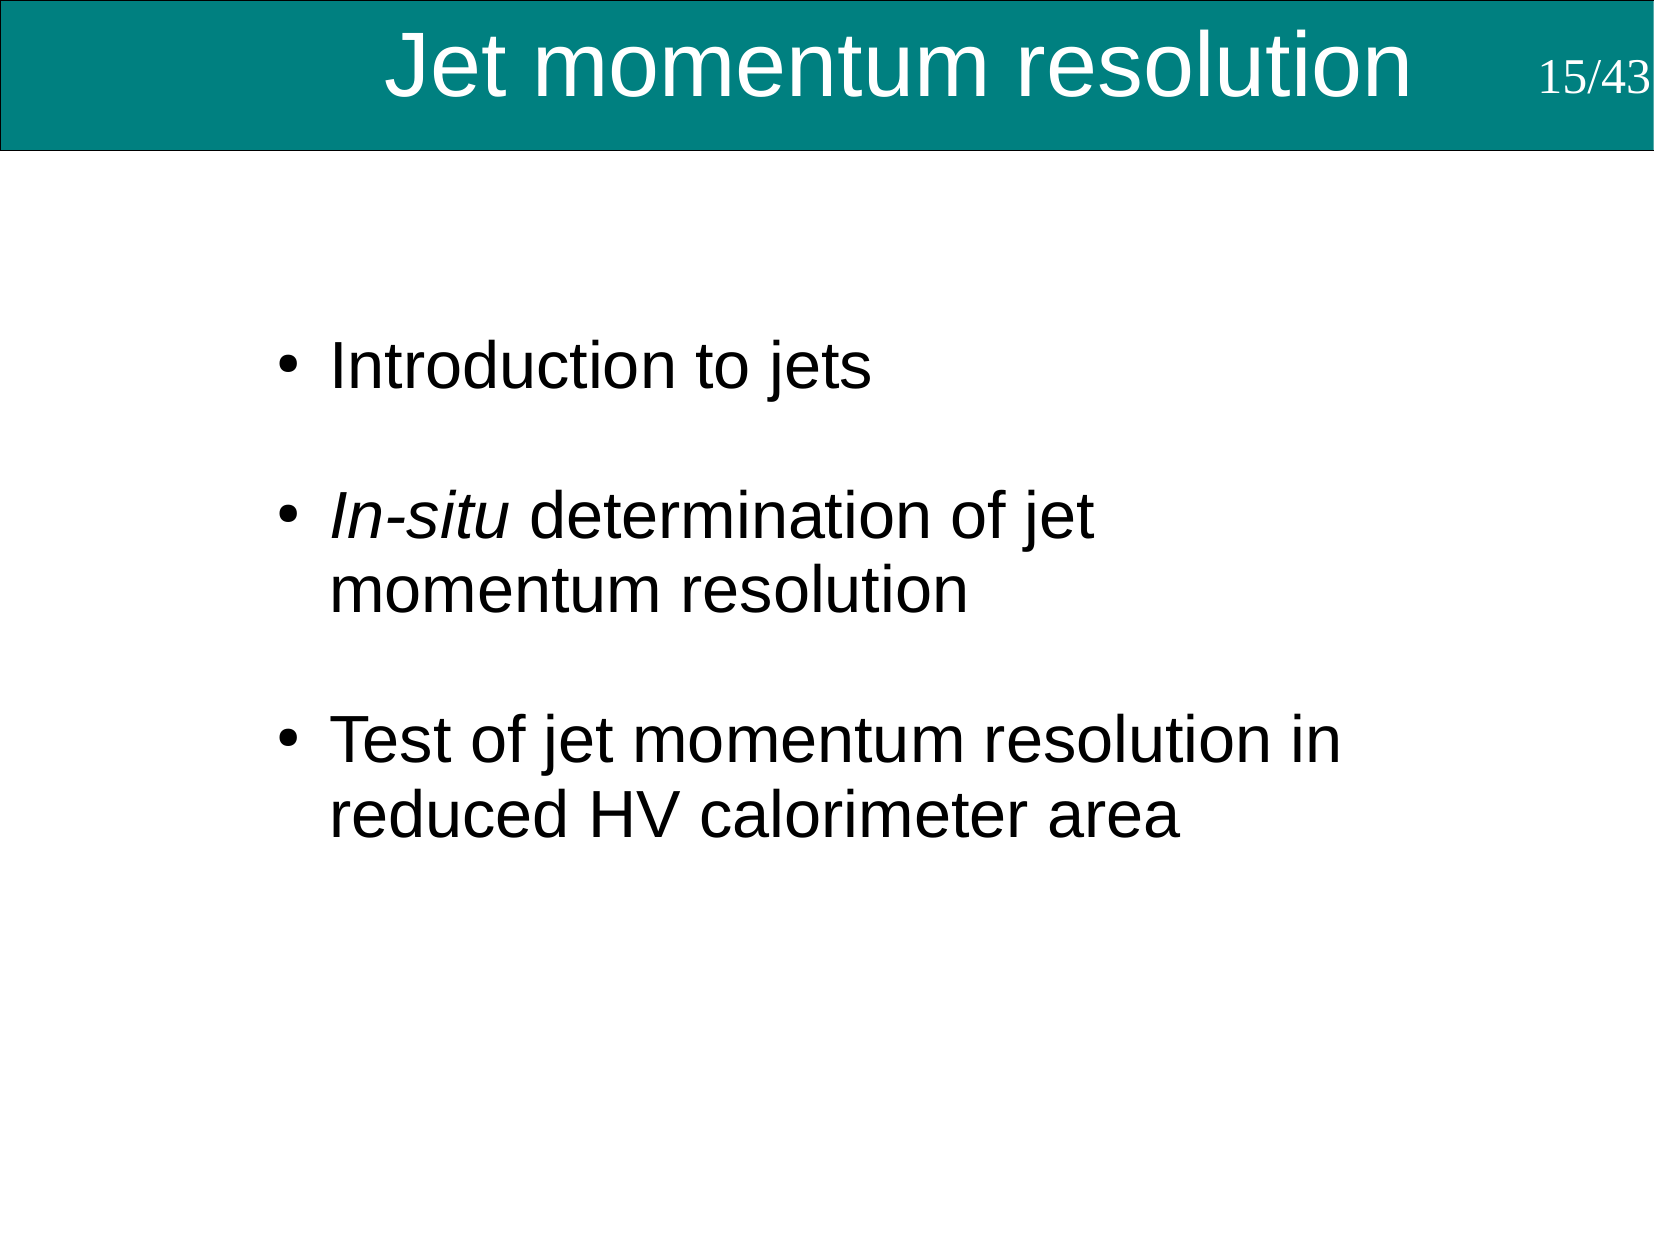

# Jet momentum resolution
15
Introduction to jets
In-situ determination of jet momentum resolution
Test of jet momentum resolution in reduced HV calorimeter area